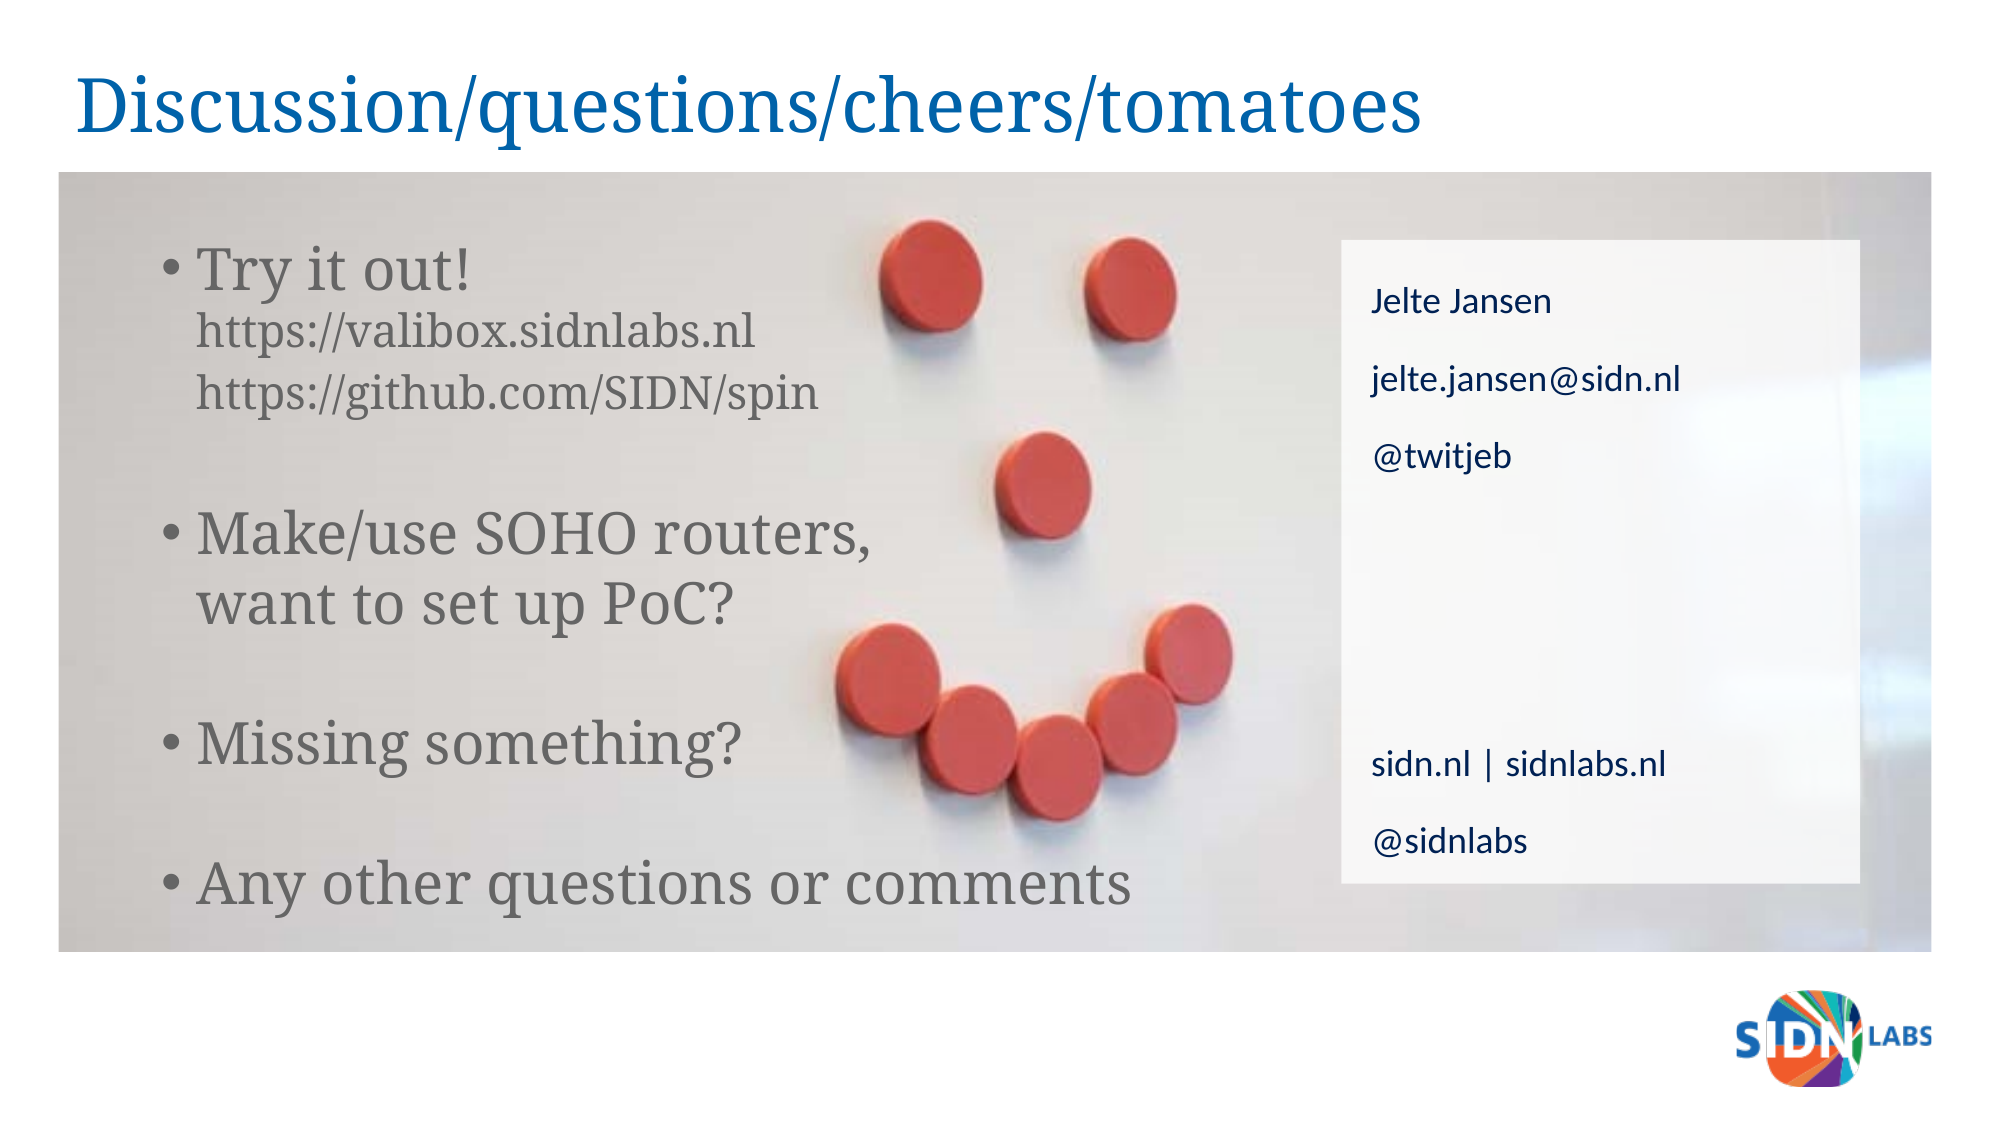

Discussion/questions/cheers/tomatoes
Try it out!
https://valibox.sidnlabs.nl
https://github.com/SIDN/spin
Make/use SOHO routers,
want to set up PoC?
Missing something?
Any other questions or comments
Jelte Jansen
jelte.jansen@sidn.nl
@twitjeb
sidn.nl | sidnlabs.nl
@sidnlabs